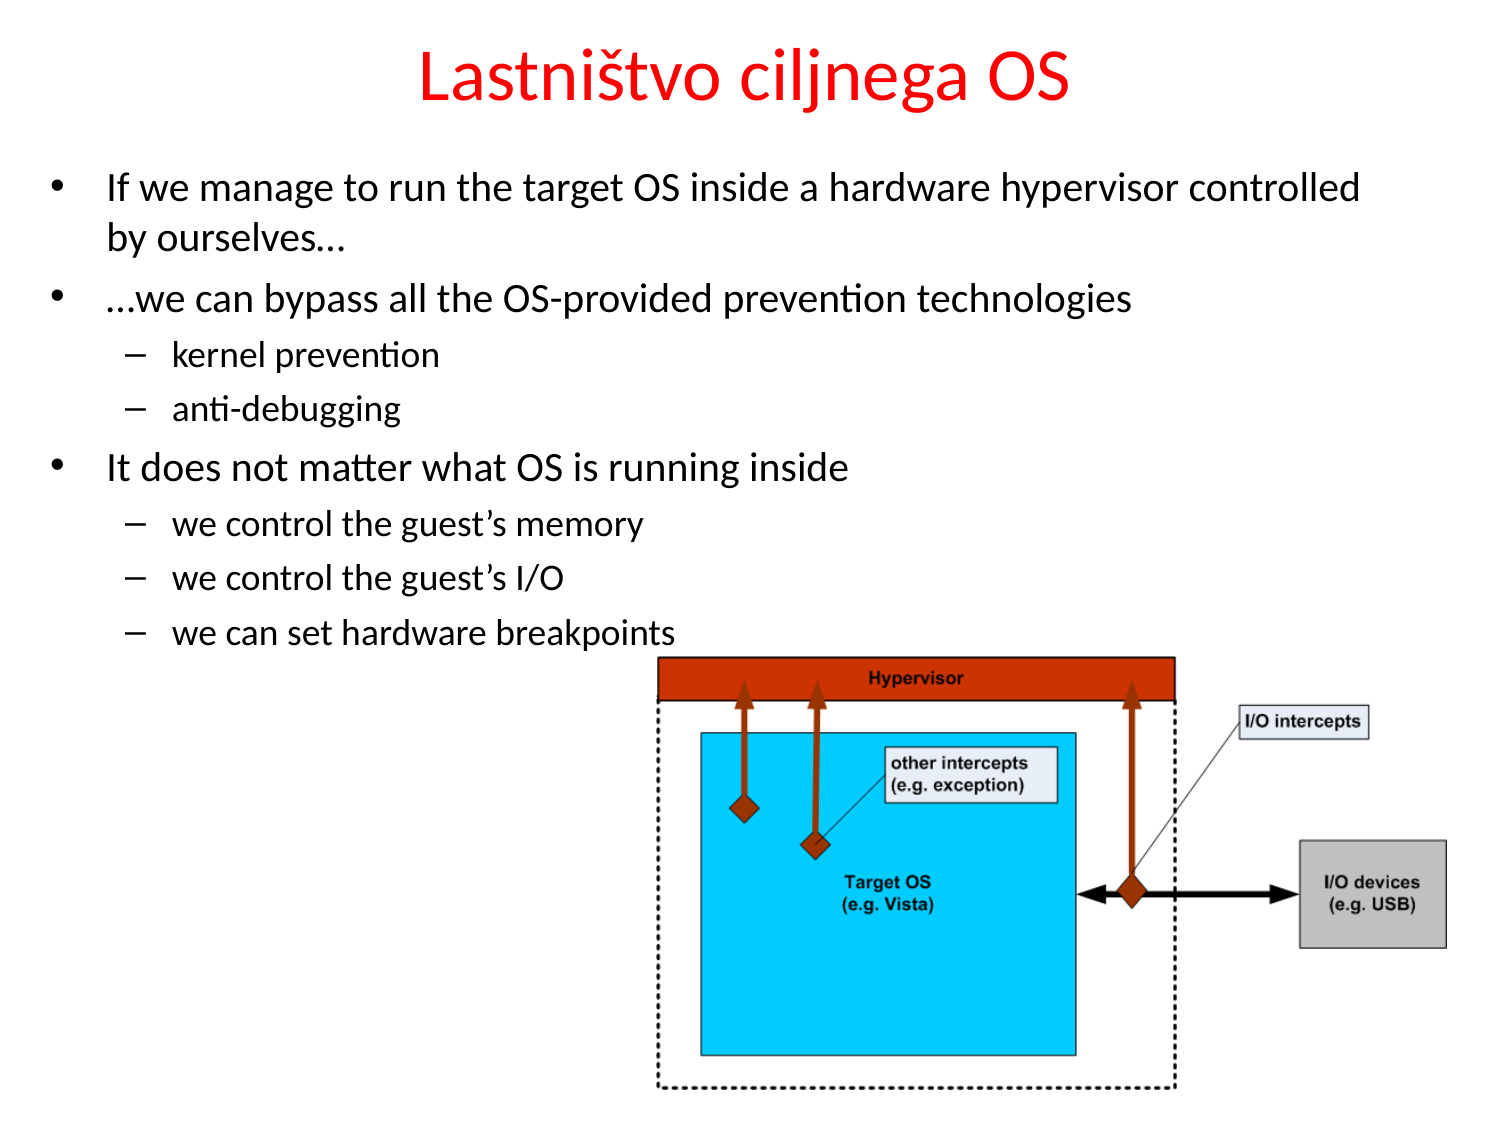

# Lastništvo ciljnega OS
If we manage to run the target OS inside a hardware hypervisor controlled by ourselves…
…we can bypass all the OS-provided prevention technologies
kernel prevention
anti-debugging
It does not matter what OS is running inside
we control the guest’s memory
we control the guest’s I/O
we can set hardware breakpoints